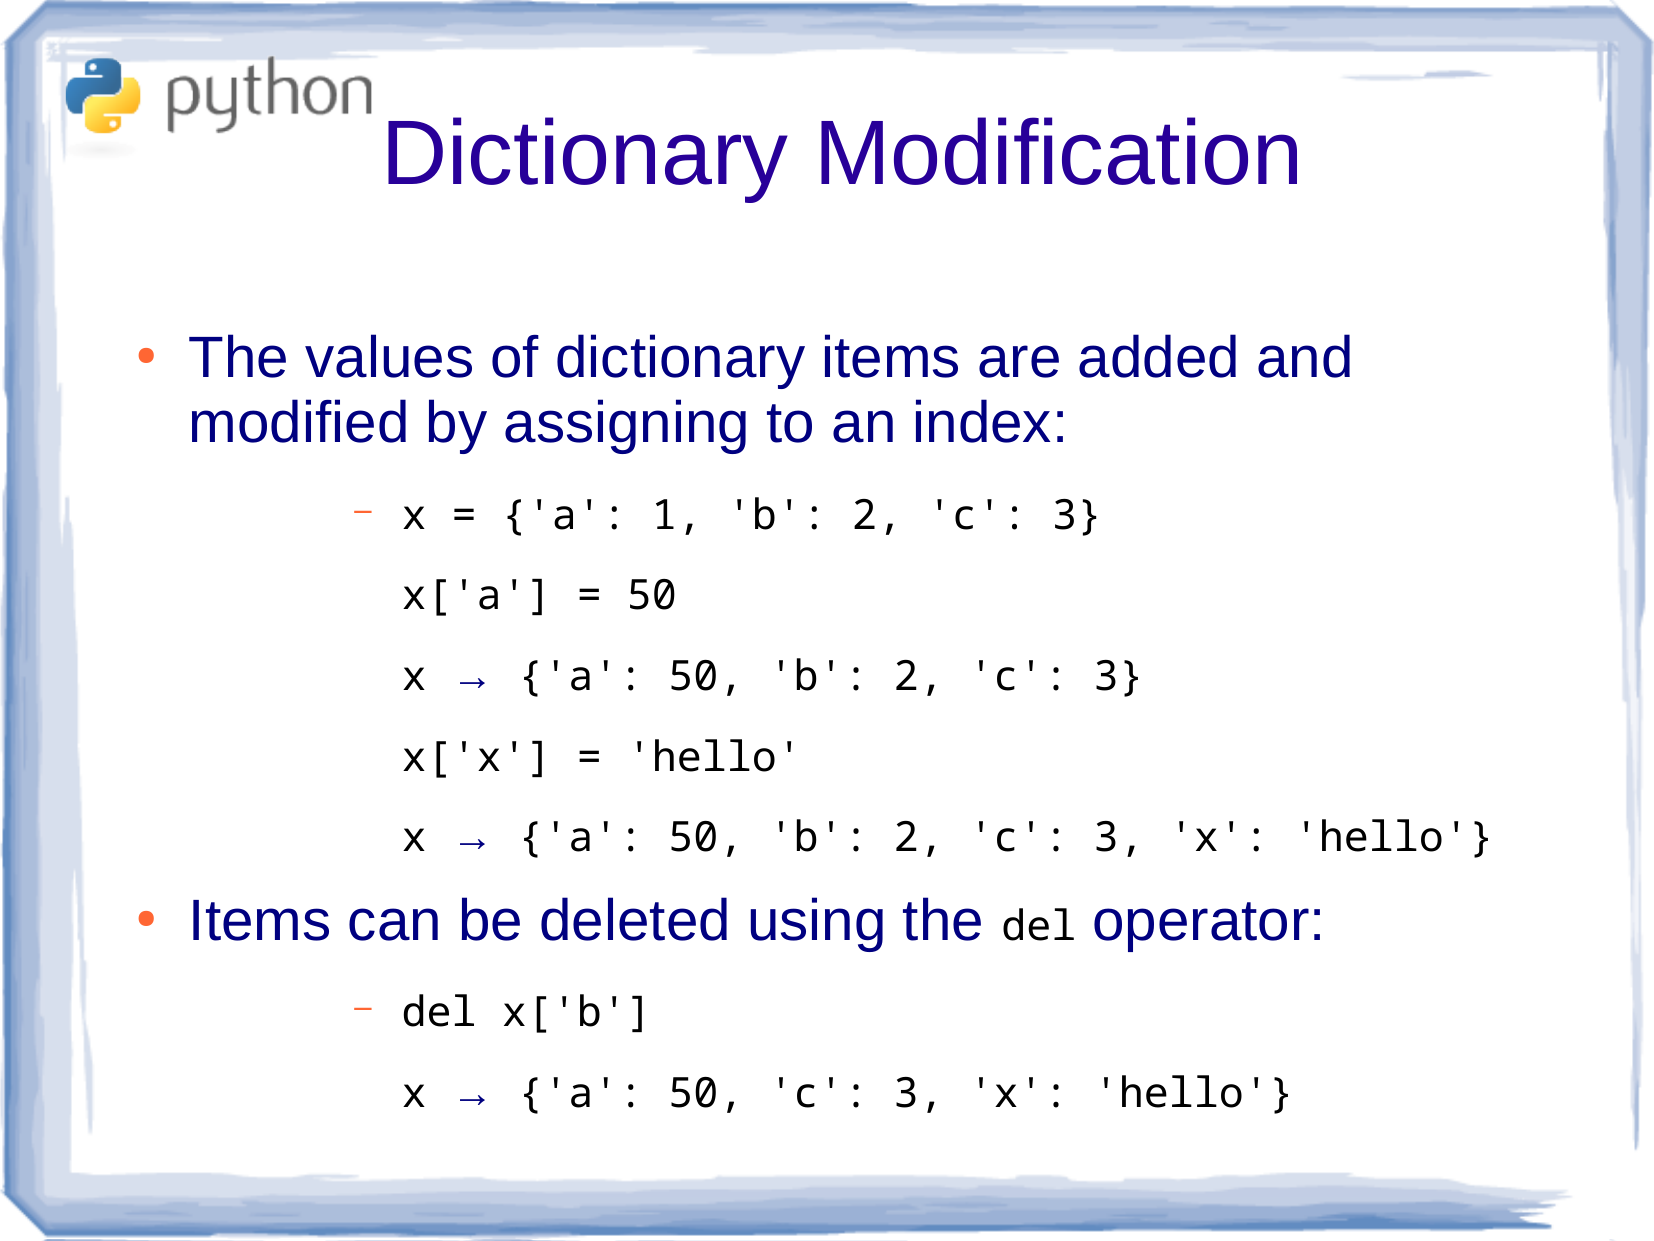

# Dictionary Modification
The values of dictionary items are added and modified by assigning to an index:
x = {'a': 1, 'b': 2, 'c': 3}
x['a'] = 50
x → {'a': 50, 'b': 2, 'c': 3}
x['x'] = 'hello'
x → {'a': 50, 'b': 2, 'c': 3, 'x': 'hello'}
Items can be deleted using the del operator:
del x['b']
x → {'a': 50, 'c': 3, 'x': 'hello'}